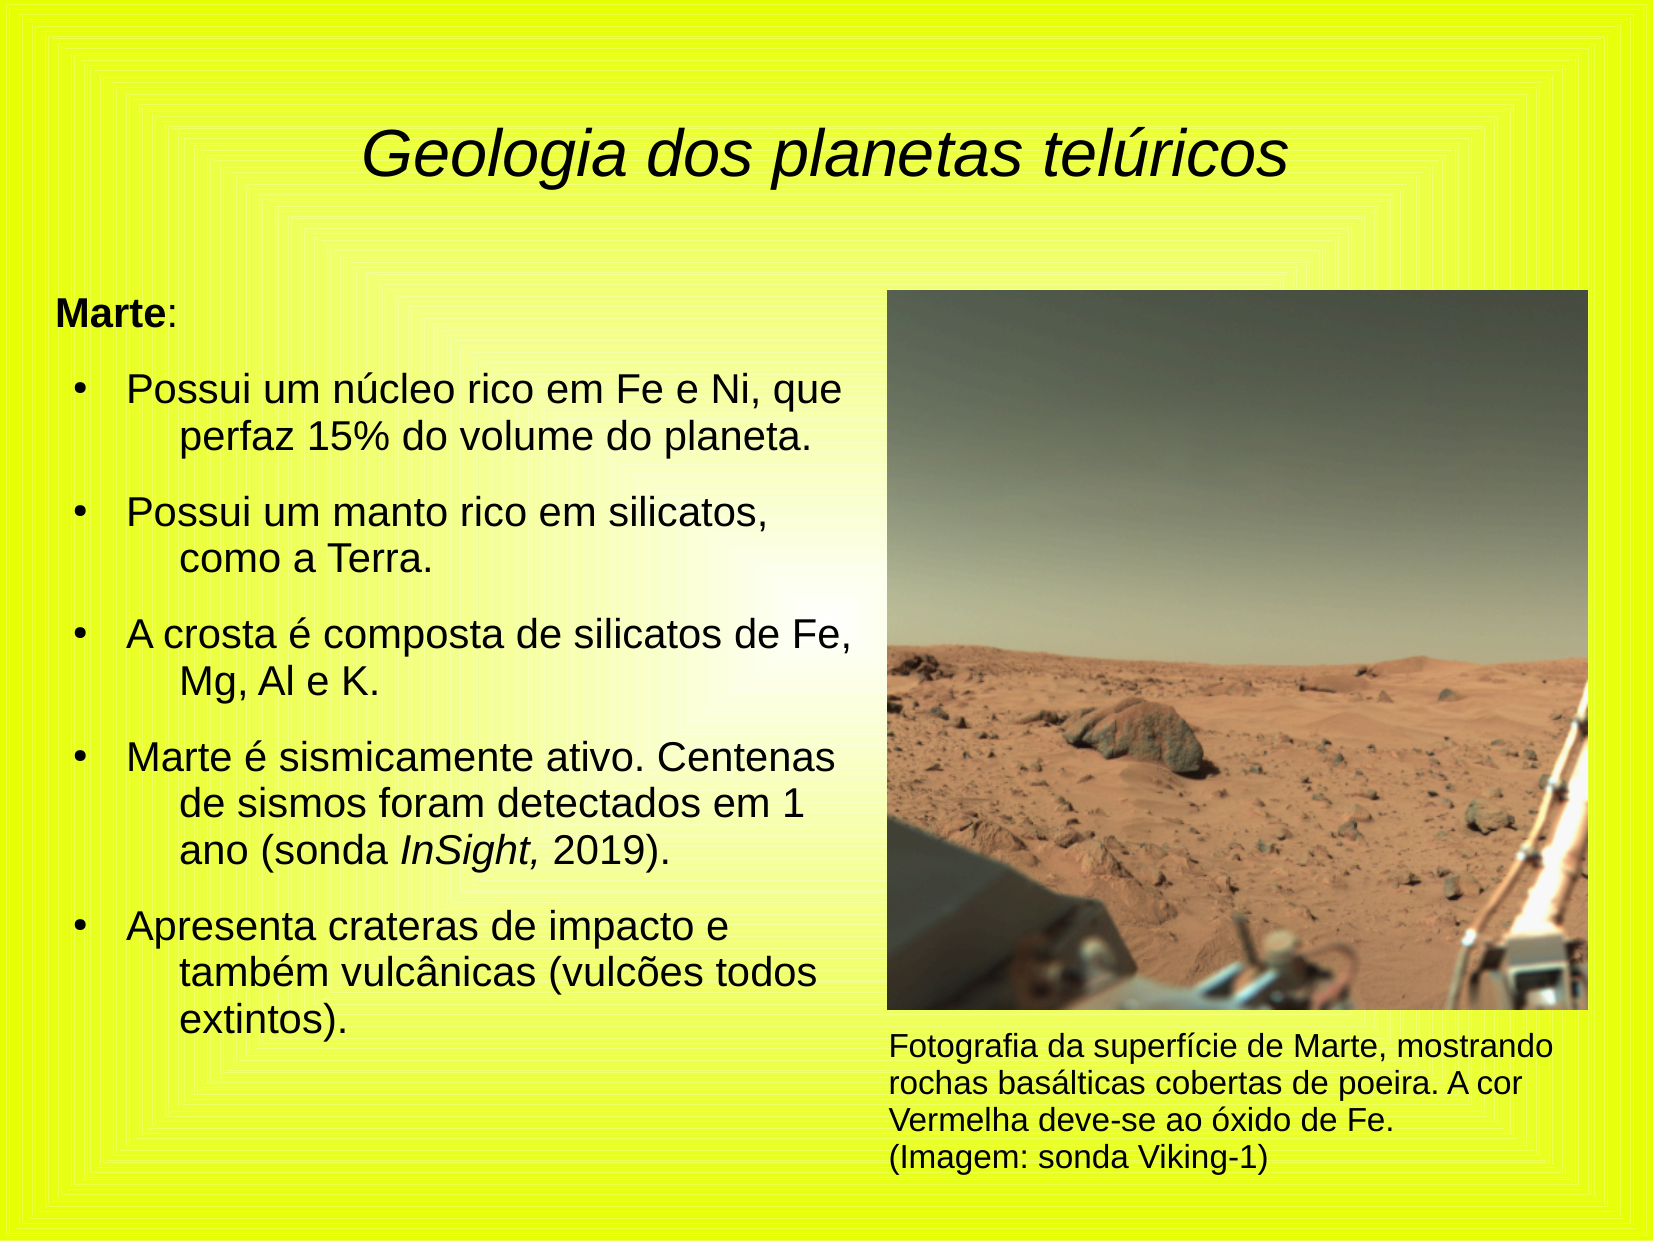

# Geologia dos planetas telúricos
Marte:
Possui um núcleo rico em Fe e Ni, que perfaz 15% do volume do planeta.
Possui um manto rico em silicatos, como a Terra.
A crosta é composta de silicatos de Fe, Mg, Al e K.
Marte é sismicamente ativo. Centenas de sismos foram detectados em 1 ano (sonda InSight, 2019).
Apresenta crateras de impacto e também vulcânicas (vulcões todos extintos).
Fotografia da superfície de Marte, mostrando rochas basálticas cobertas de poeira. A cor
Vermelha deve-se ao óxido de Fe.
(Imagem: sonda Viking-1)